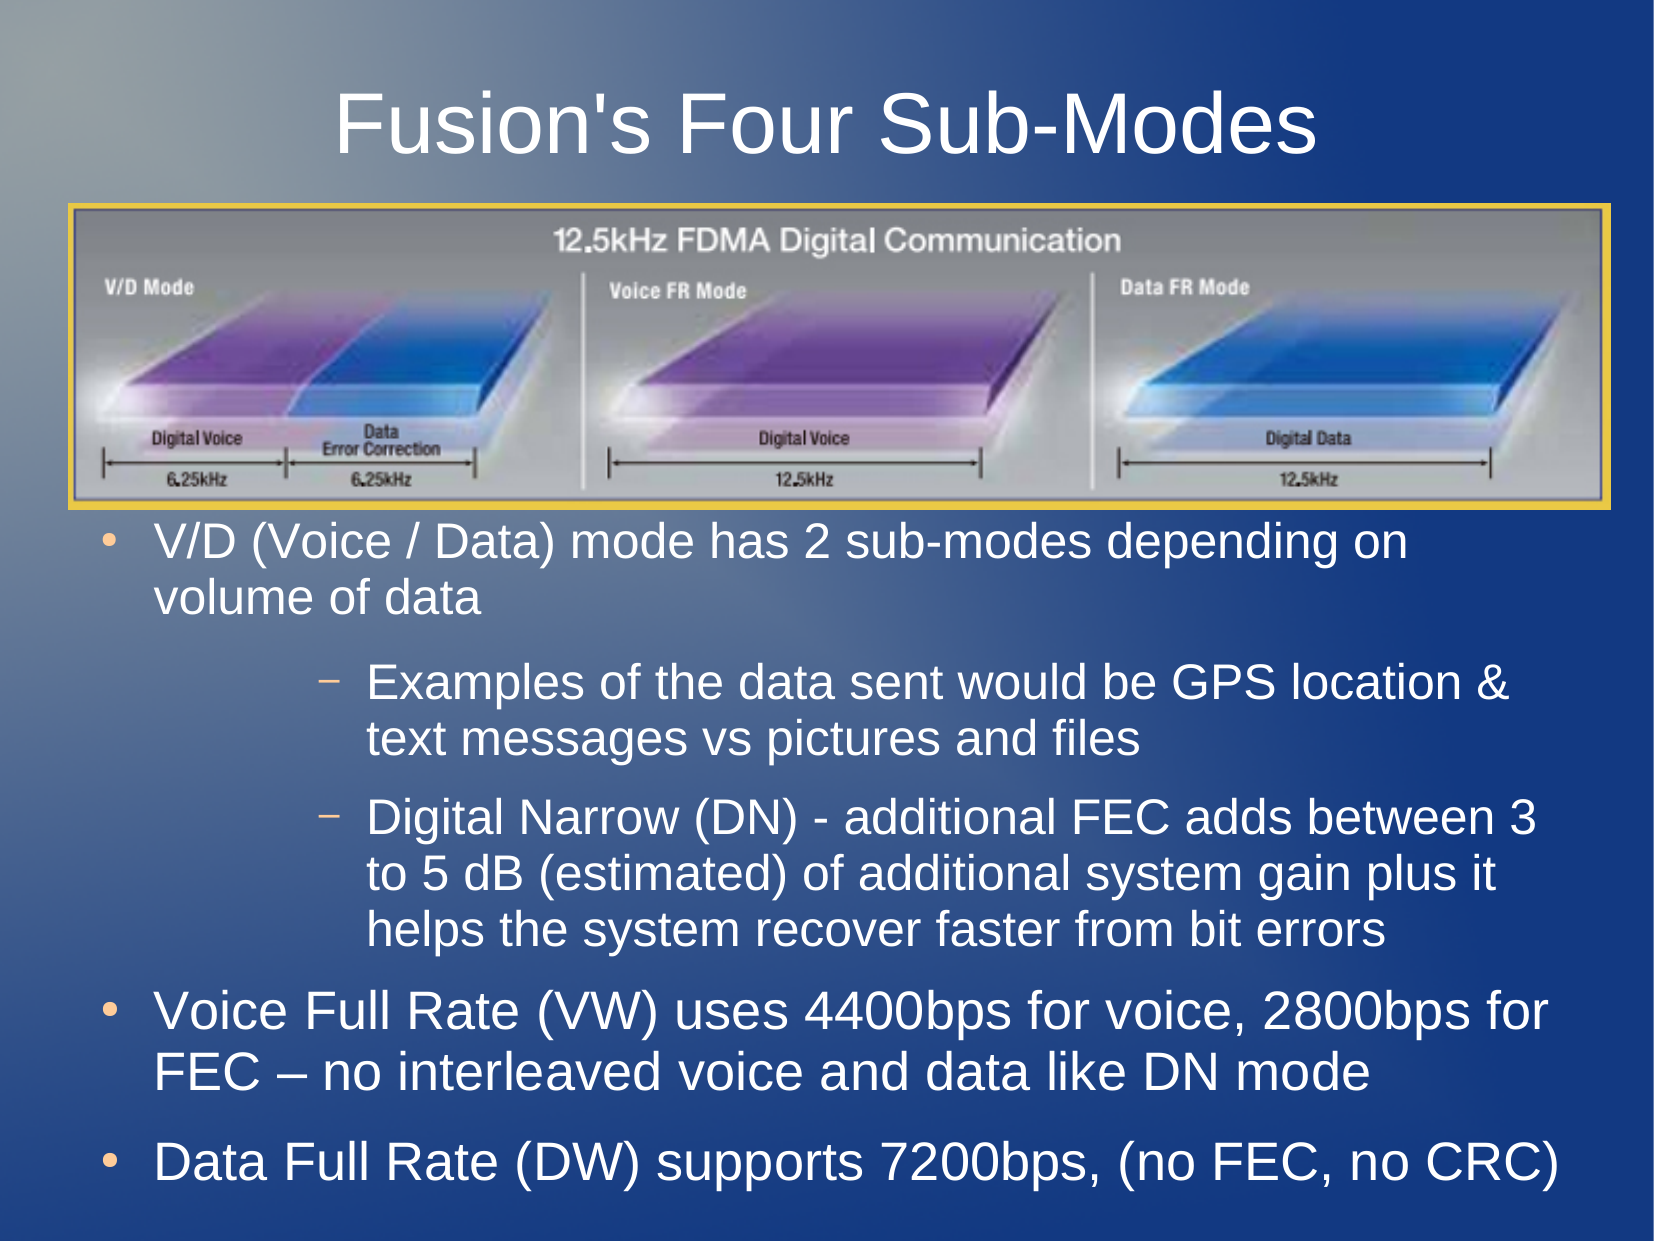

# Fusion's Four Sub-Modes
V/D (Voice / Data) mode has 2 sub-modes depending on volume of data
Examples of the data sent would be GPS location & text messages vs pictures and files
Digital Narrow (DN) - additional FEC adds between 3 to 5 dB (estimated) of additional system gain plus it helps the system recover faster from bit errors
Voice Full Rate (VW) uses 4400bps for voice, 2800bps for FEC – no interleaved voice and data like DN mode
Data Full Rate (DW) supports 7200bps, (no FEC, no CRC)